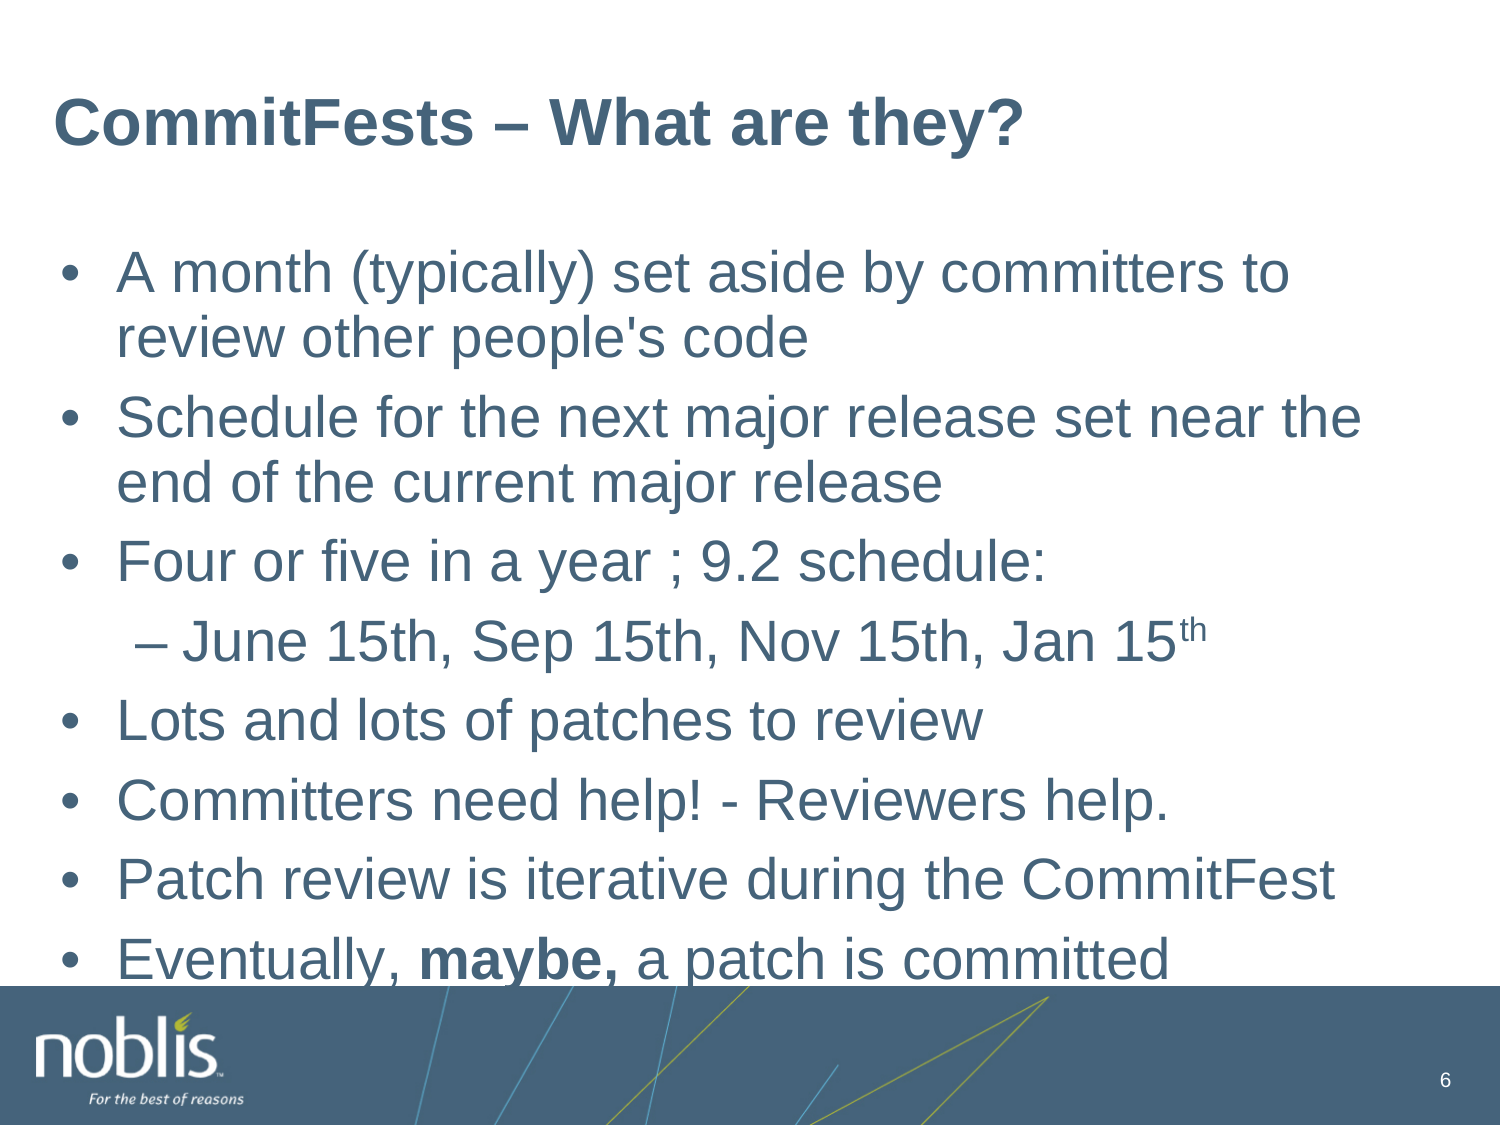

# CommitFests – What are they?
A month (typically) set aside by committers to review other people's code
Schedule for the next major release set near the end of the current major release
Four or five in a year ; 9.2 schedule:
June 15th, Sep 15th, Nov 15th, Jan 15th
Lots and lots of patches to review
Committers need help! - Reviewers help.
Patch review is iterative during the CommitFest
Eventually, maybe, a patch is committed